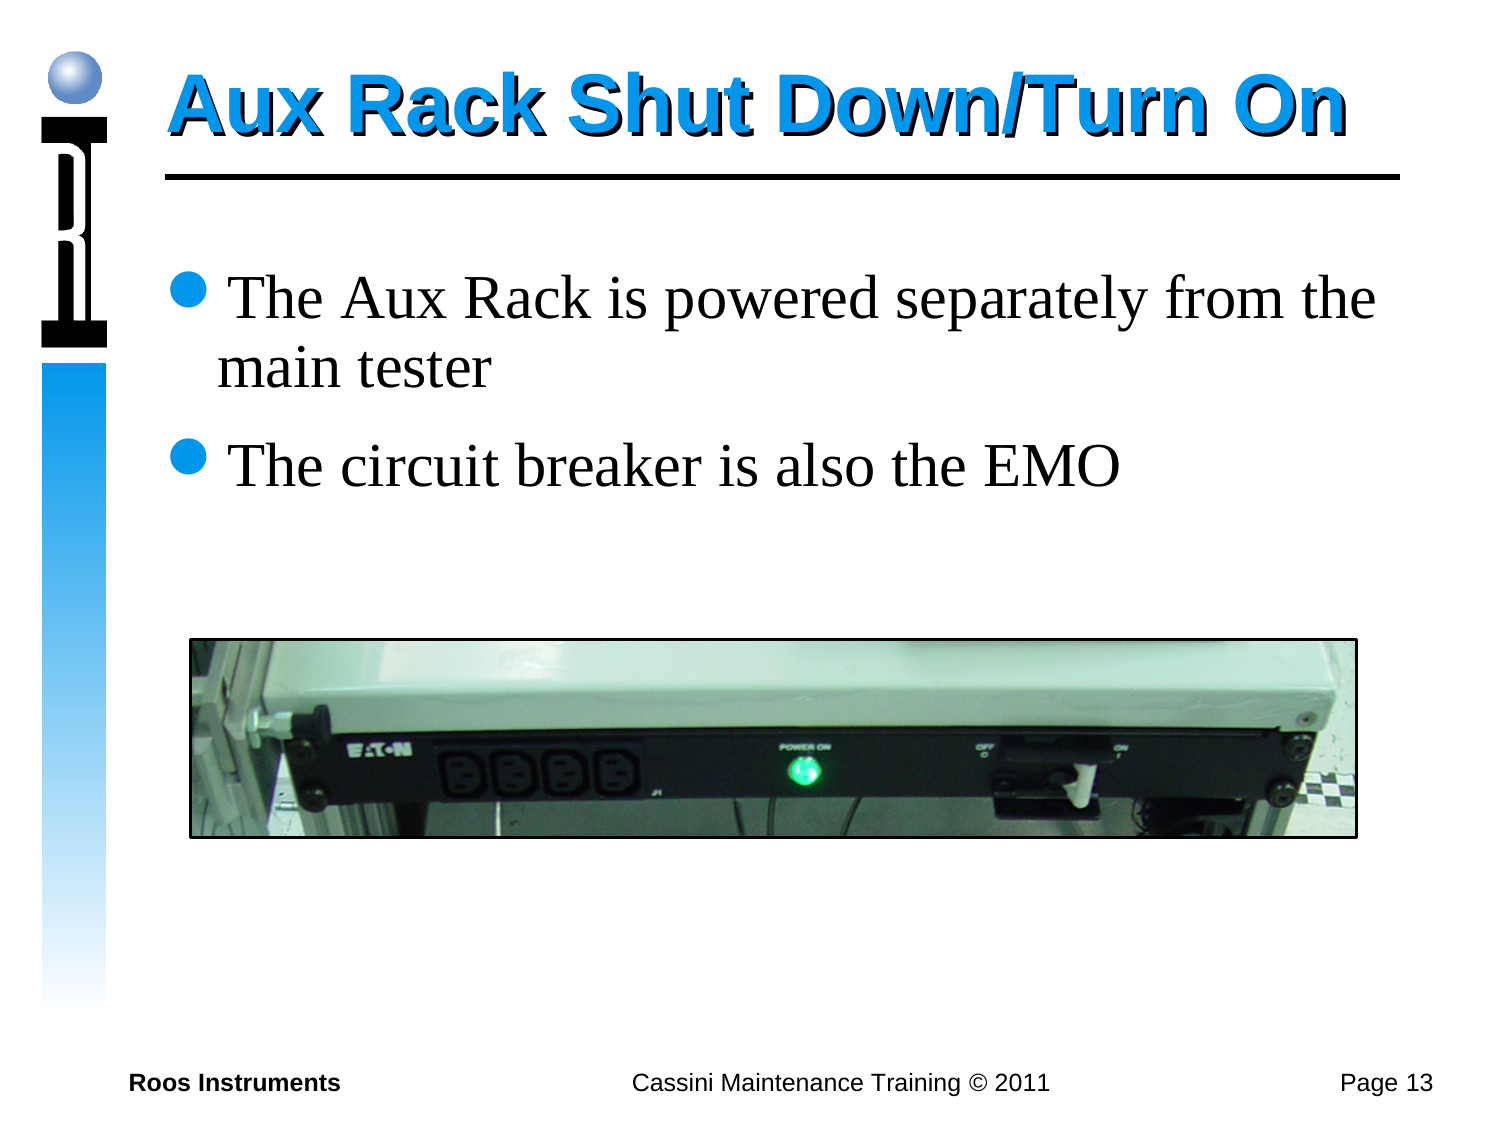

# Aux Rack Shut Down/Turn On
The Aux Rack is powered separately from the main tester
The circuit breaker is also the EMO